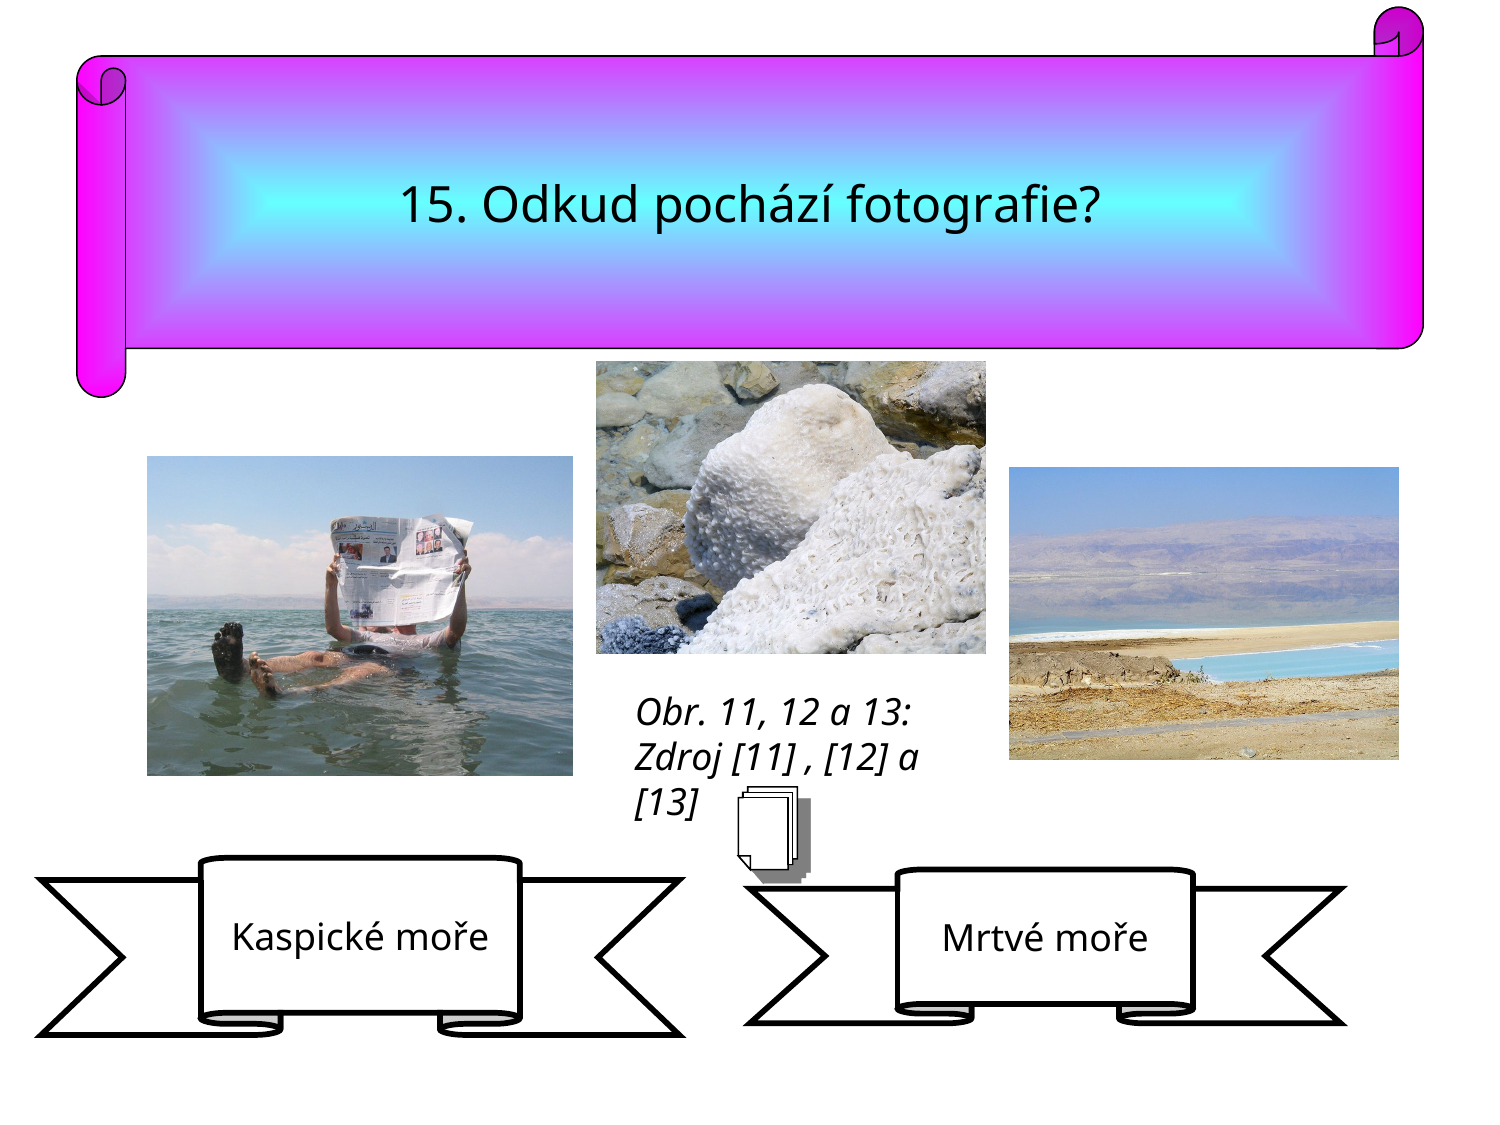

15. Odkud pochází fotografie?
Obr. 11, 12 a 13: Zdroj [11] , [12] a
[13]
Kaspické moře
Mrtvé moře